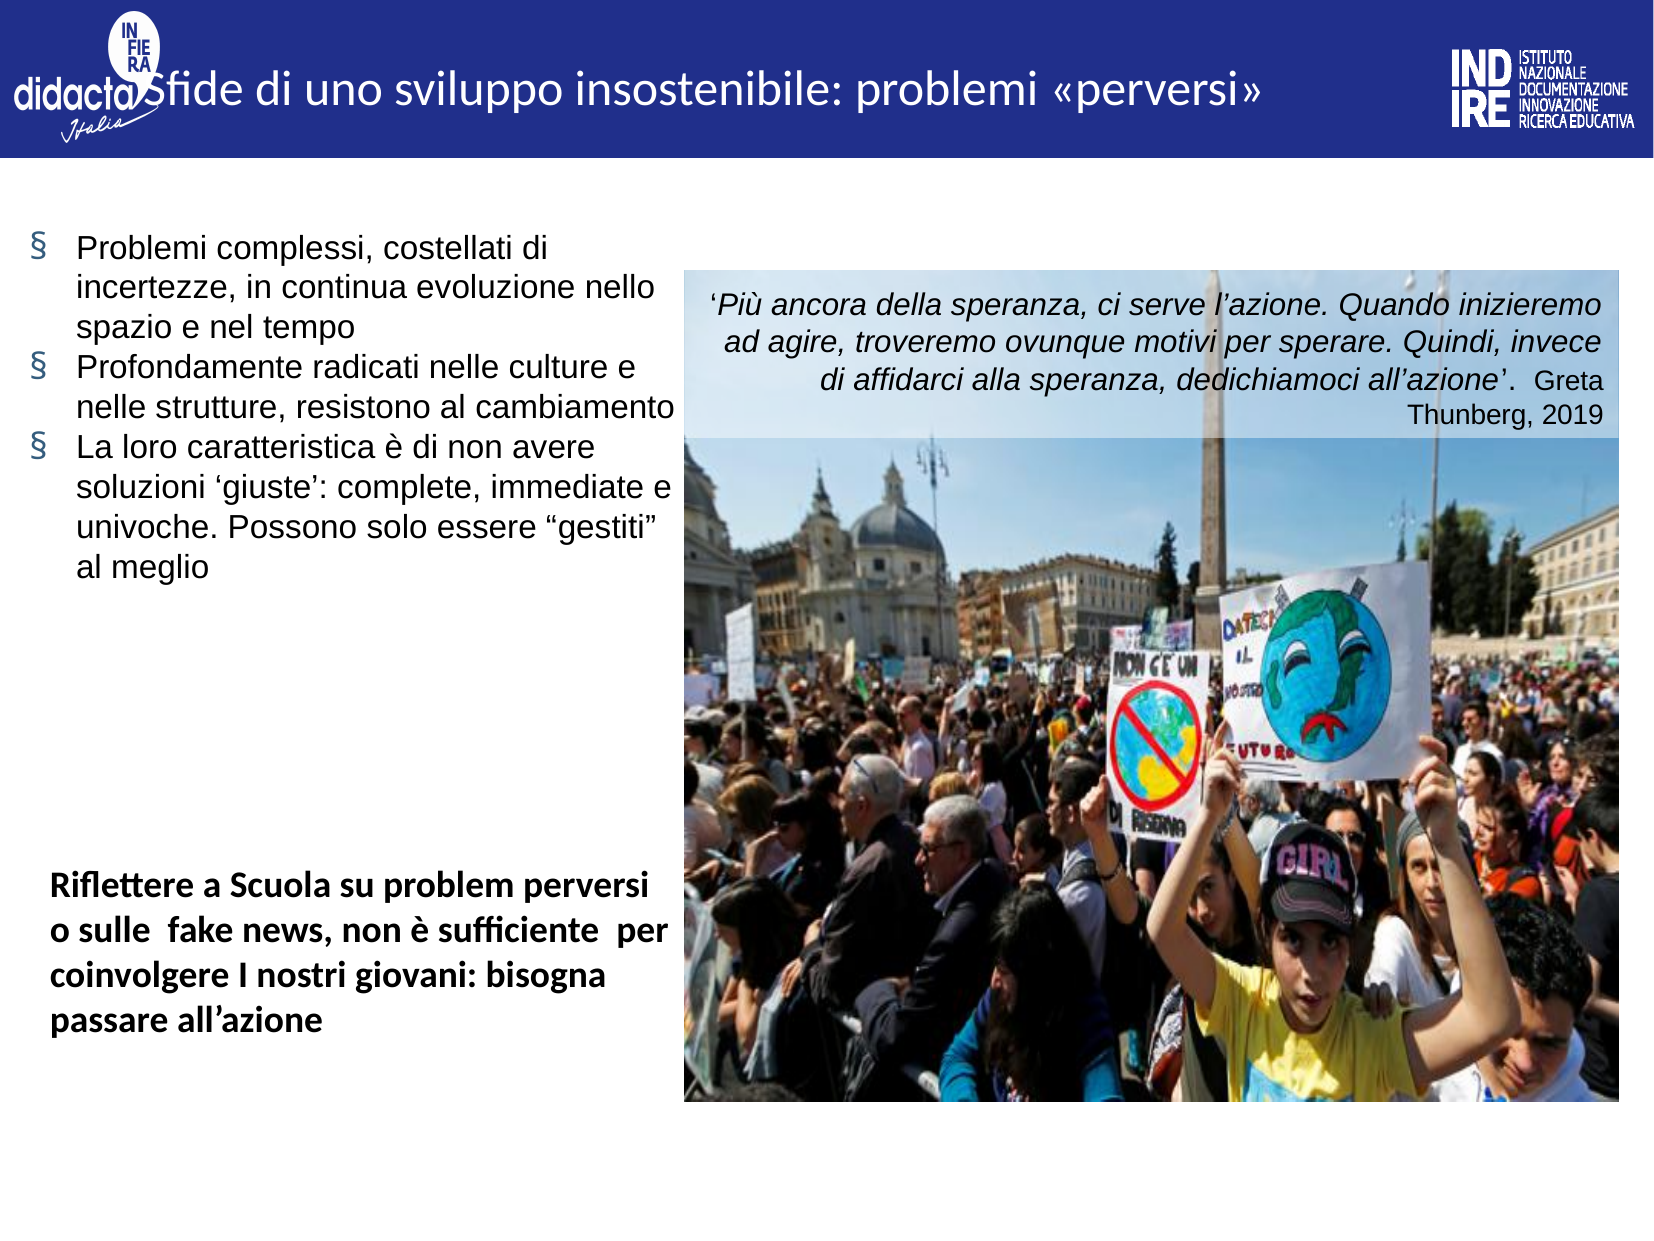

Sfide di uno sviluppo insostenibile: problemi «perversi»
#
Problemi complessi, costellati di incertezze, in continua evoluzione nello spazio e nel tempo
Profondamente radicati nelle culture e nelle strutture, resistono al cambiamento
La loro caratteristica è di non avere soluzioni ‘giuste’: complete, immediate e univoche. Possono solo essere “gestiti” al meglio
 ‘Più ancora della speranza, ci serve l’azione. Quando inizieremo ad agire, troveremo ovunque motivi per sperare. Quindi, invece di affidarci alla speranza, dedichiamoci all’azione’. Greta Thunberg, 2019
Riflettere a Scuola su problem perversi o sulle fake news, non è sufficiente per coinvolgere I nostri giovani: bisogna passare all’azione